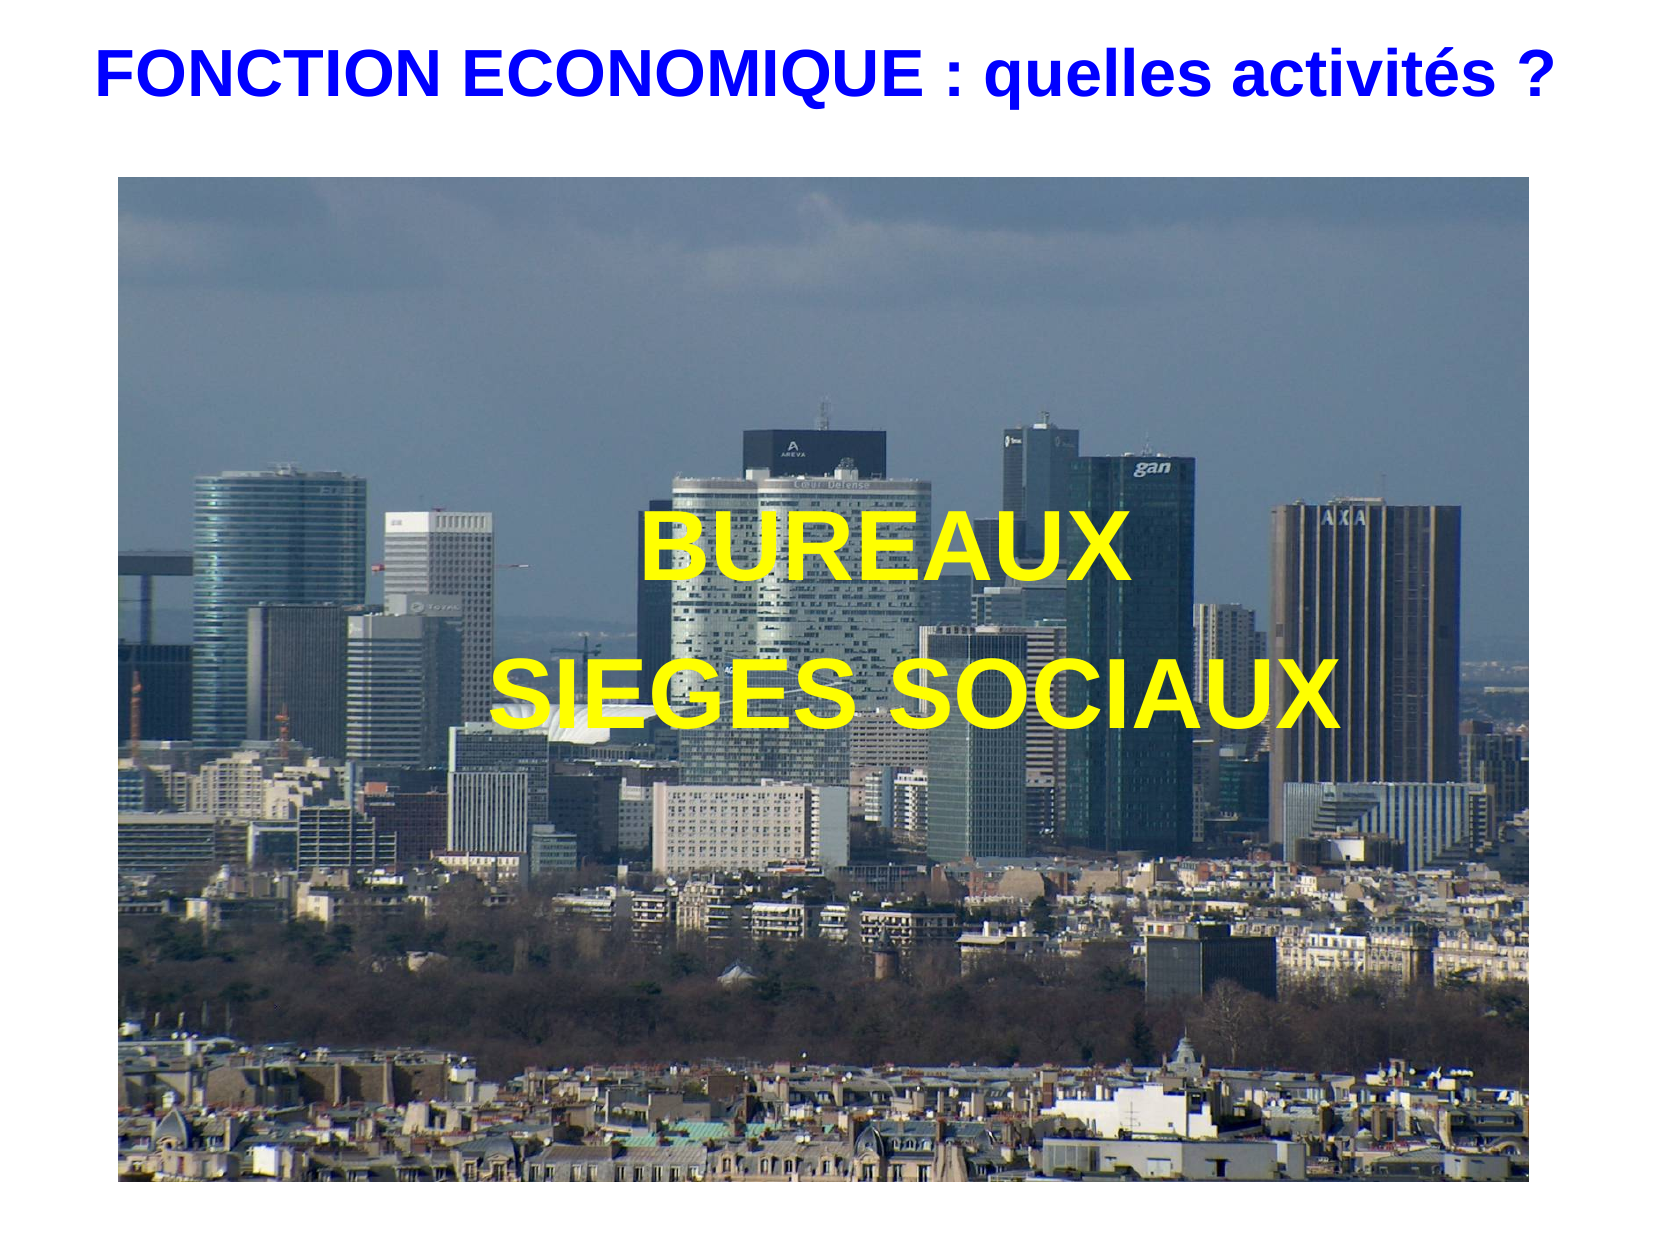

# FONCTION ECONOMIQUE : quelles activités ?
BUREAUX
SIEGES SOCIAUX